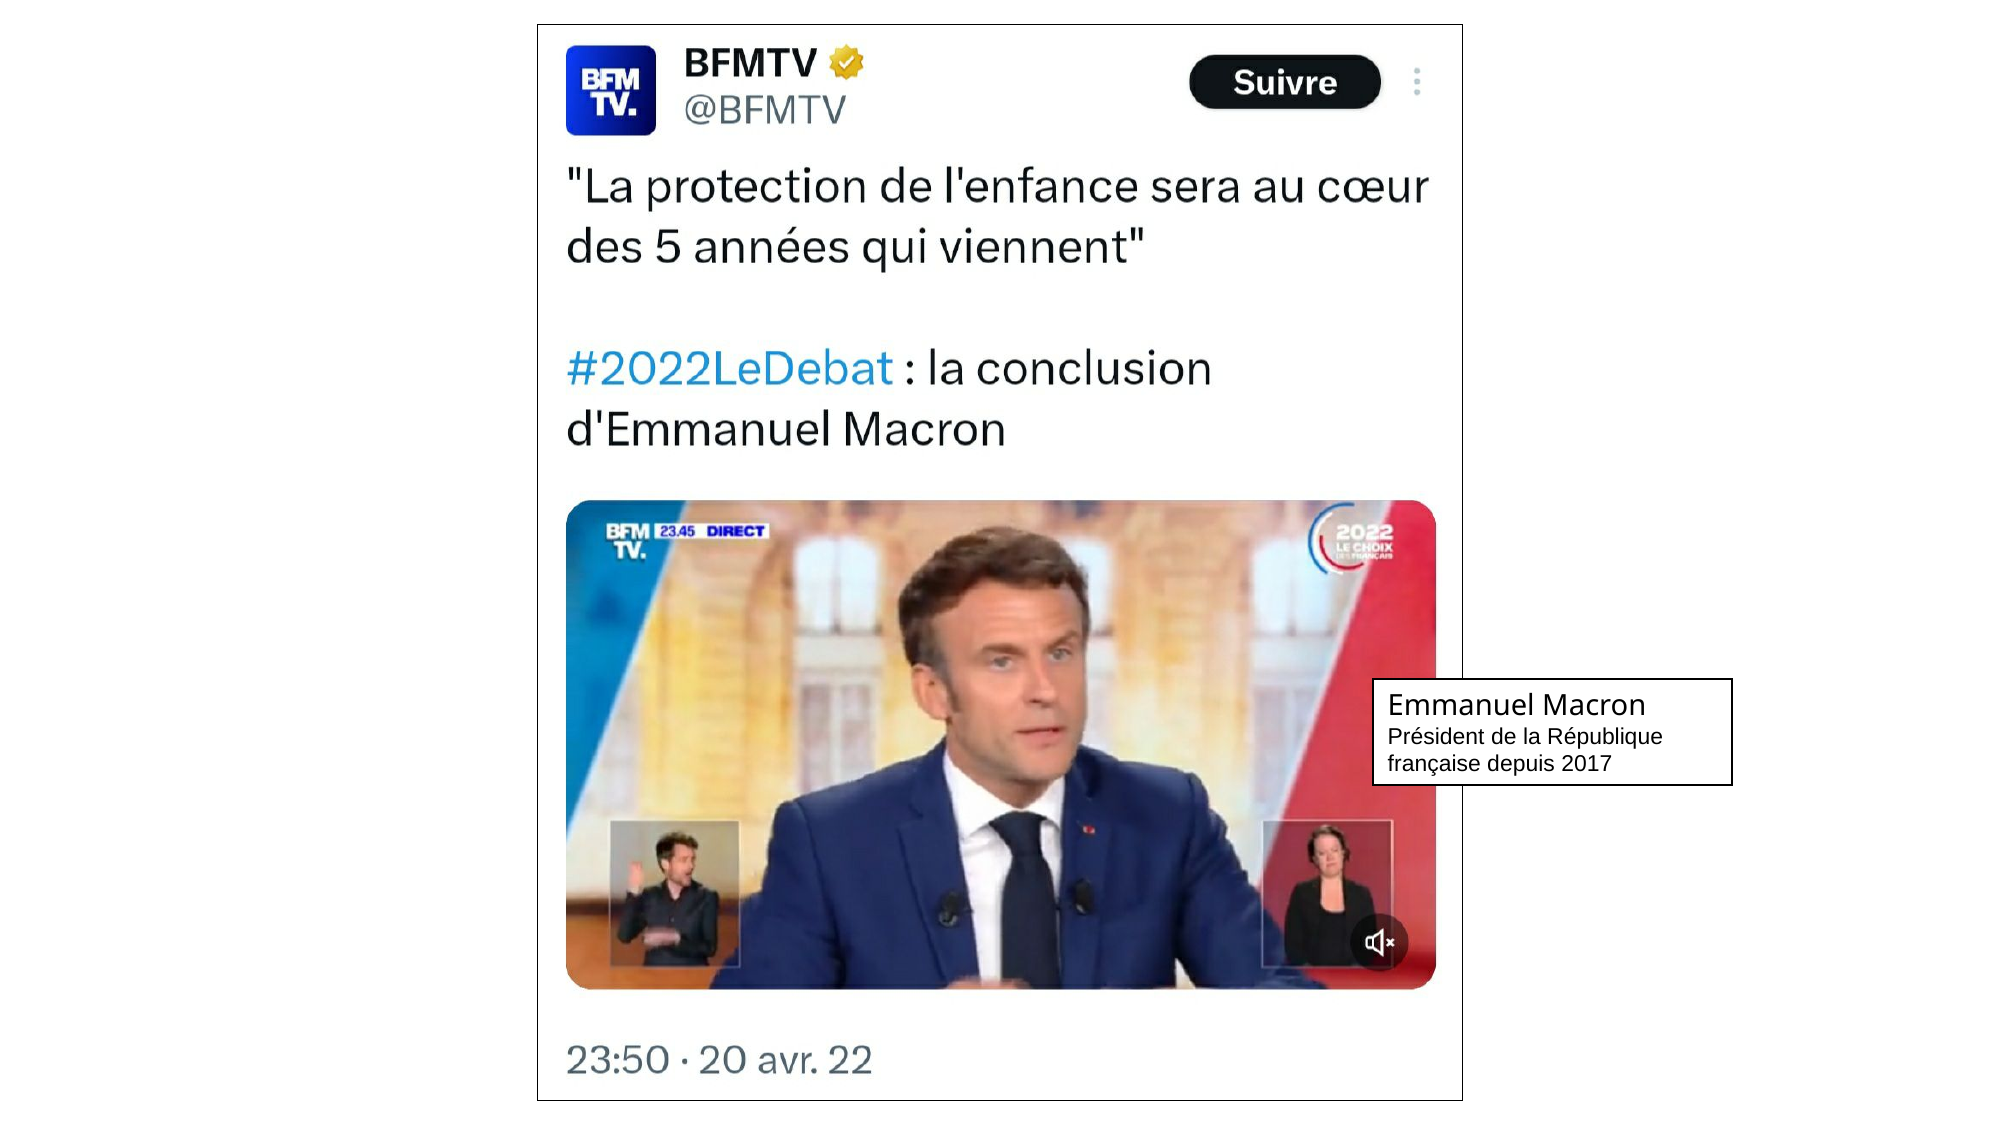

Emmanuel Macron
Président de la République française depuis 2017